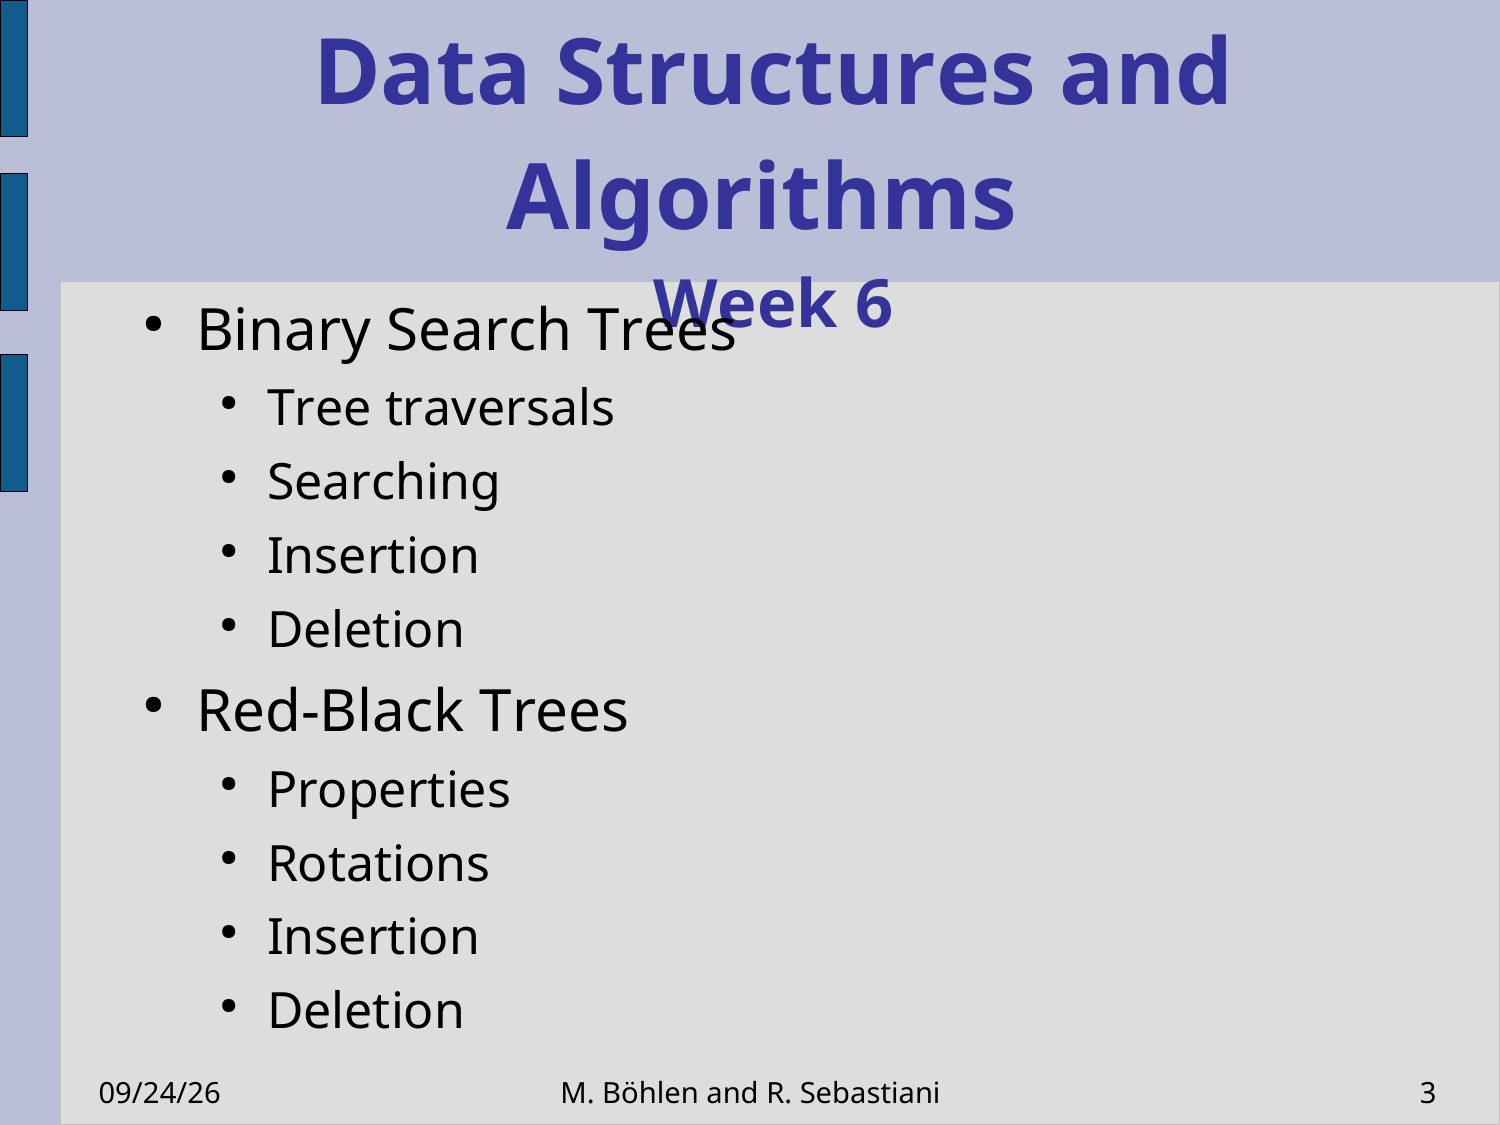

# Data Structures and Algorithms Week 6
Binary Search Trees
Tree traversals
Searching
Insertion
Deletion
Red-Black Trees
Properties
Rotations
Insertion
Deletion
M. Böhlen and R. Sebastiani
3